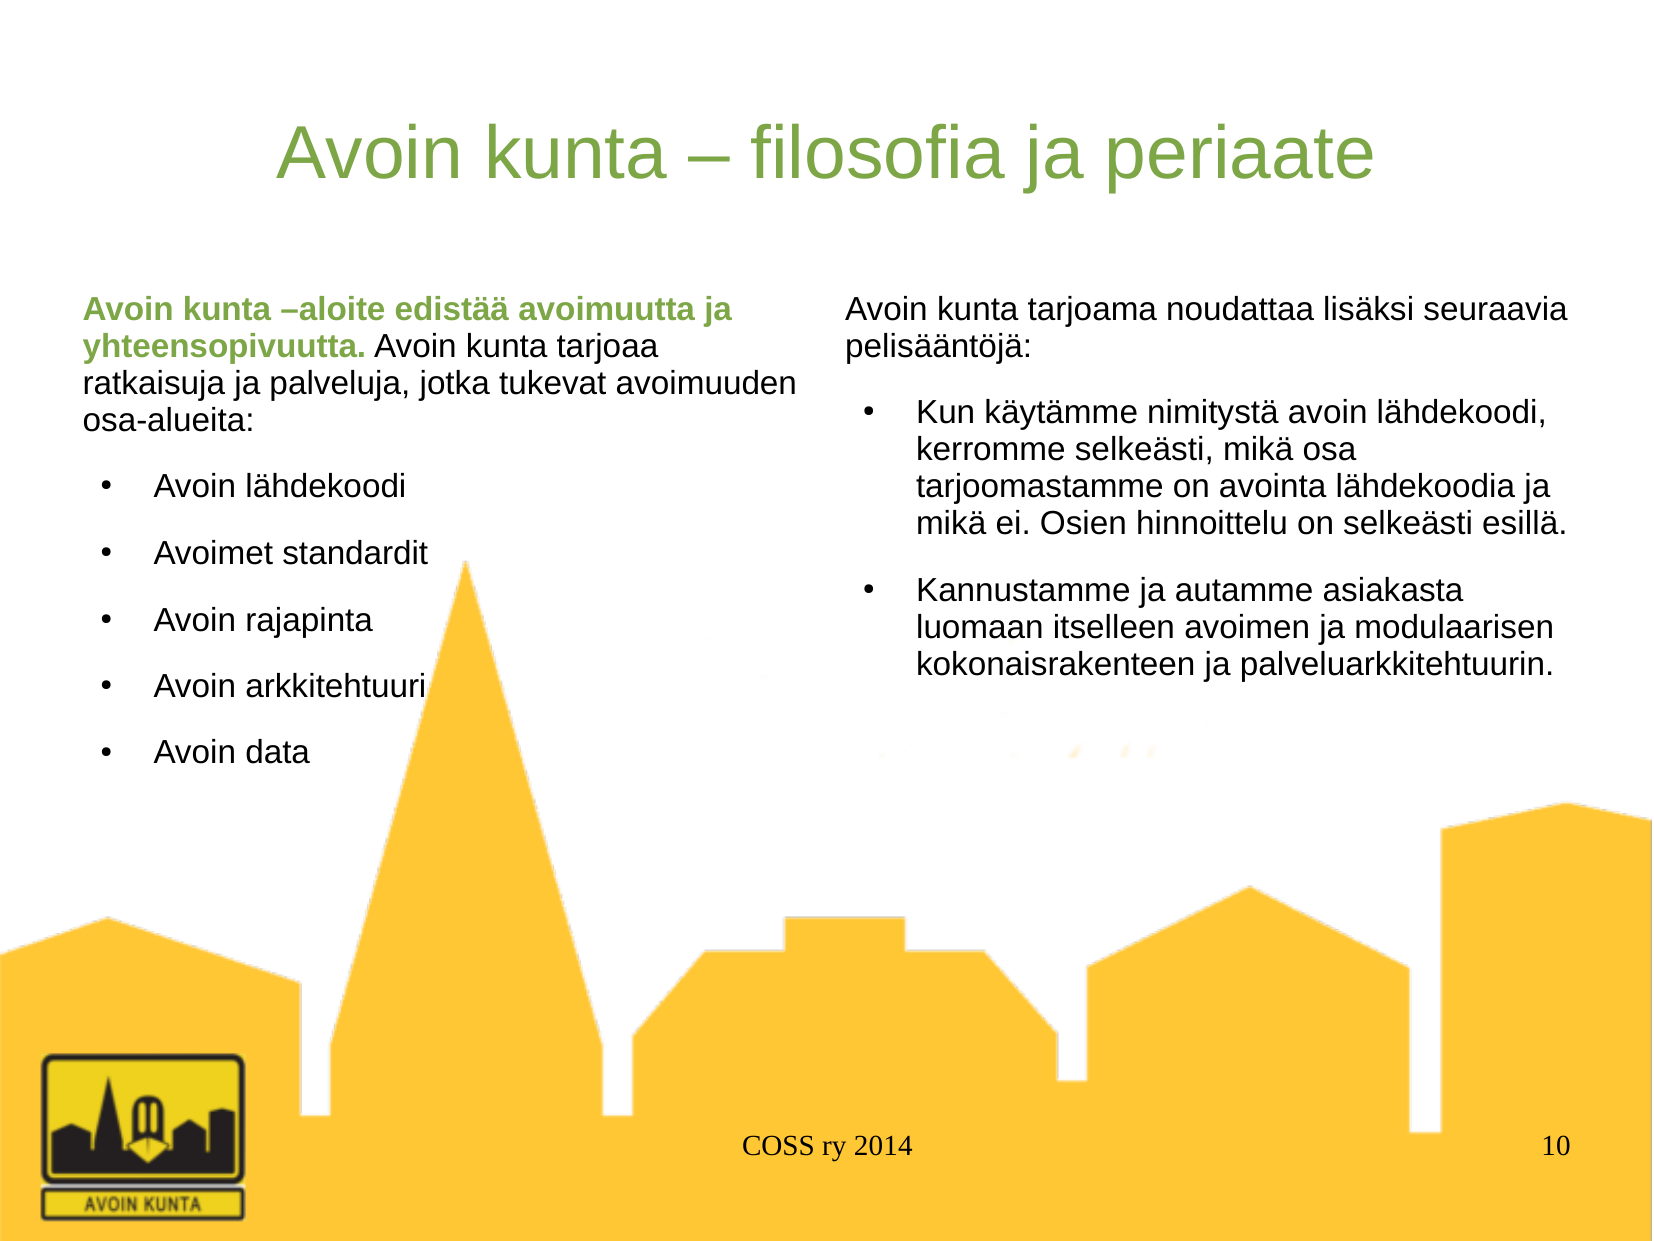

# Avoin kunta – filosofia ja periaate
Avoin kunta –aloite edistää avoimuutta ja yhteensopivuutta. Avoin kunta tarjoaa ratkaisuja ja palveluja, jotka tukevat avoimuuden osa-alueita:
Avoin lähdekoodi
Avoimet standardit
Avoin rajapinta
Avoin arkkitehtuuri
Avoin data
Avoin kunta tarjoama noudattaa lisäksi seuraavia pelisääntöjä:
Kun käytämme nimitystä avoin lähdekoodi, kerromme selkeästi, mikä osa tarjoomastamme on avointa lähdekoodia ja mikä ei. Osien hinnoittelu on selkeästi esillä.
Kannustamme ja autamme asiakasta luomaan itselleen avoimen ja modulaarisen kokonaisrakenteen ja palveluarkkitehtuurin.
COSS ry 2014
10